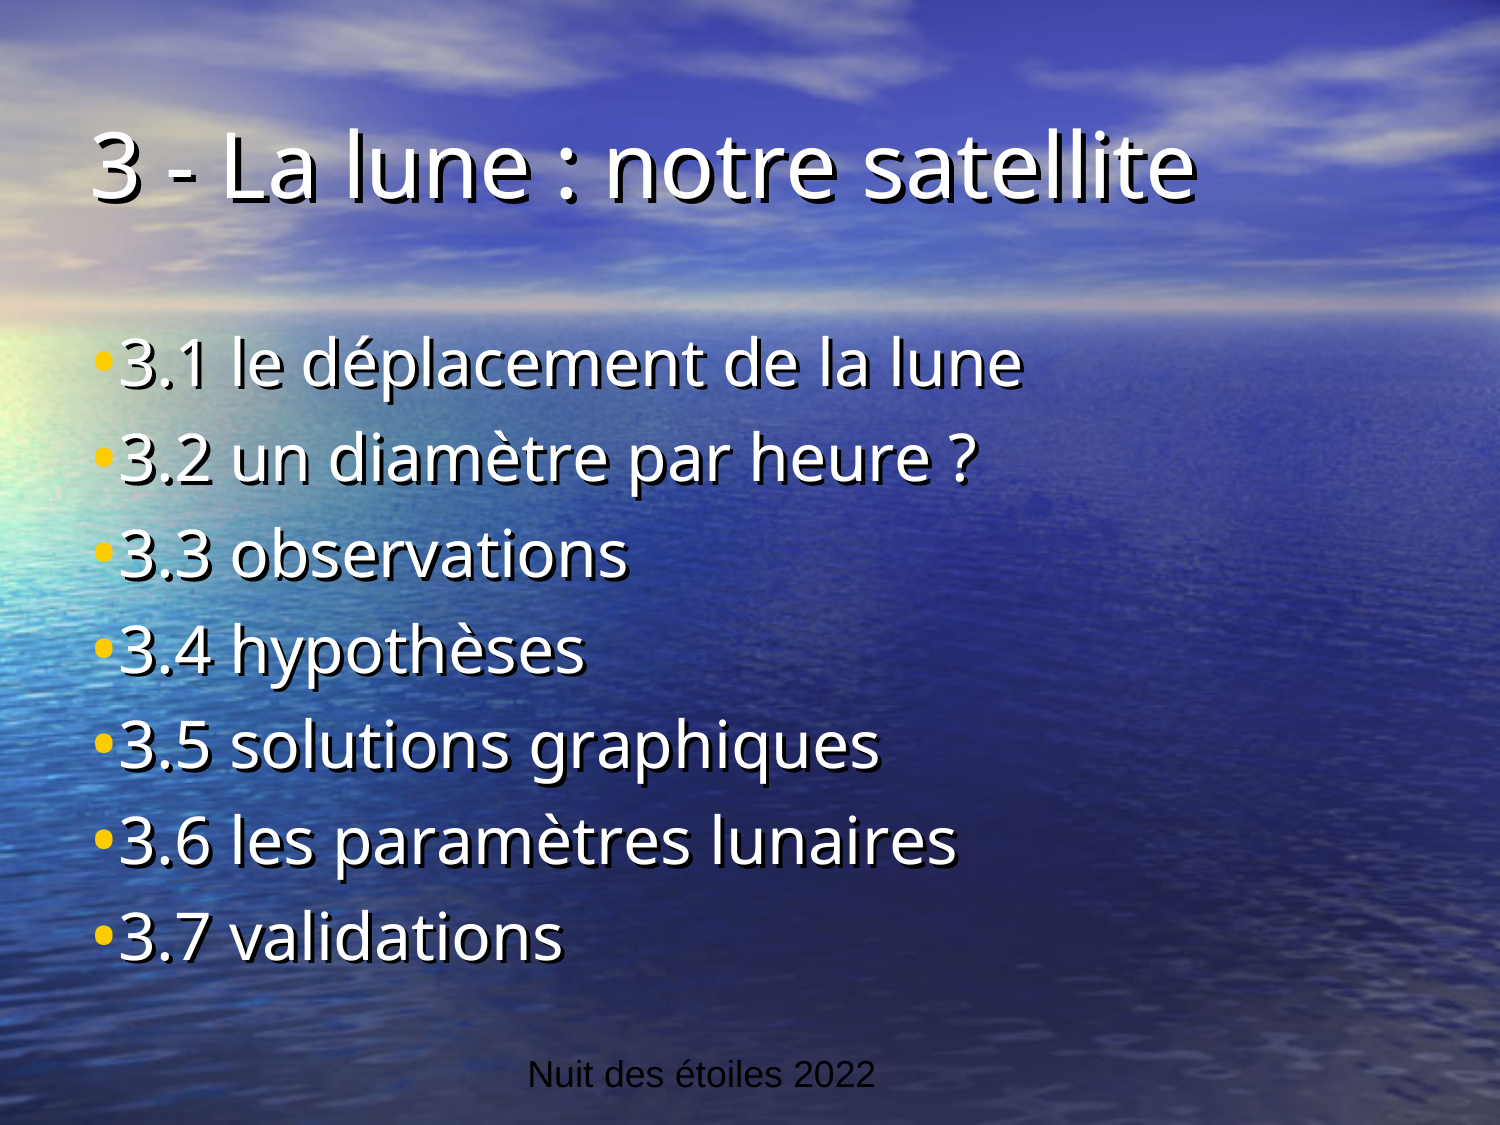

# 3 - La lune : notre satellite
3.1 le déplacement de la lune
3.2 un diamètre par heure ?
3.3 observations
3.4 hypothèses
3.5 solutions graphiques
3.6 les paramètres lunaires
3.7 validations
Nuit des étoiles 2022